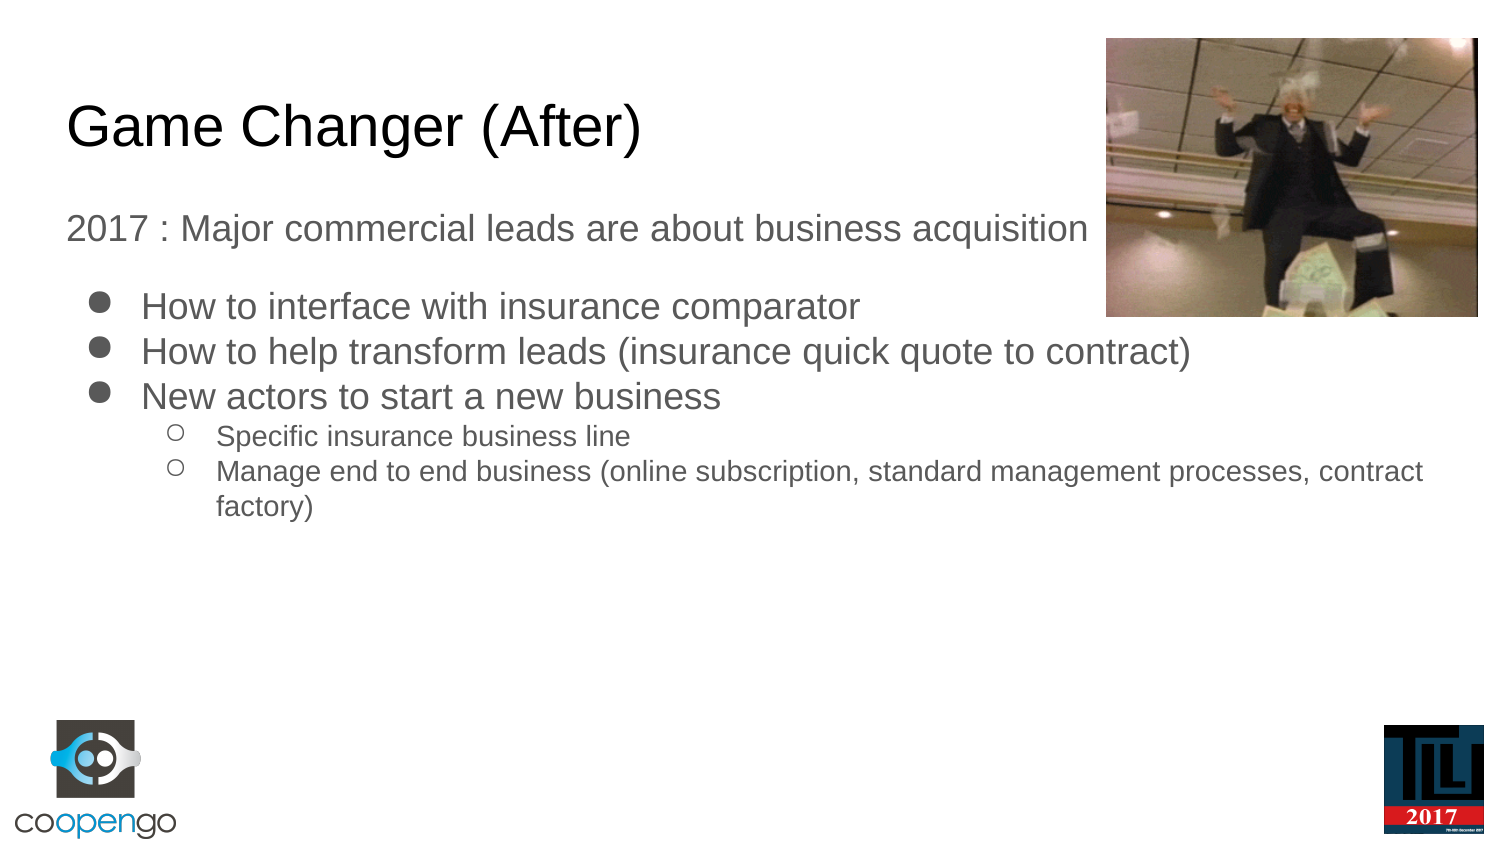

# Game Changer (After)
2017 : Major commercial leads are about business acquisition
How to interface with insurance comparator
How to help transform leads (insurance quick quote to contract)
New actors to start a new business
Specific insurance business line
Manage end to end business (online subscription, standard management processes, contract factory)